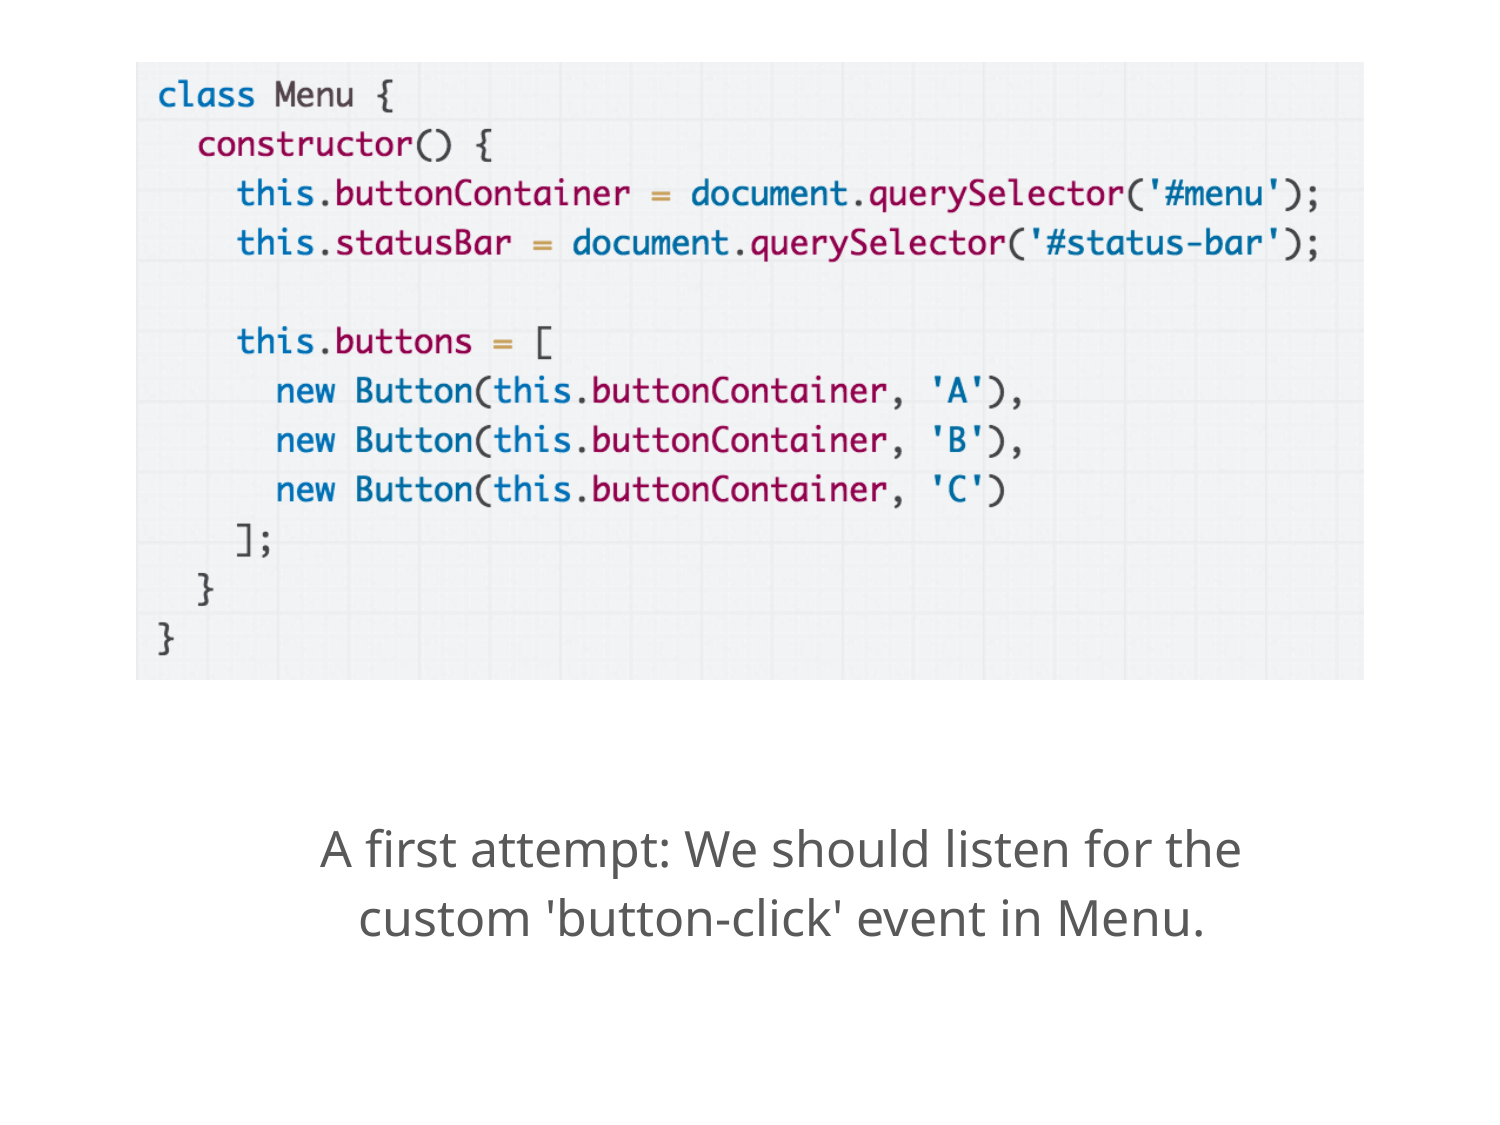

# A first attempt: We should listen for the custom 'button-click' event in Menu.